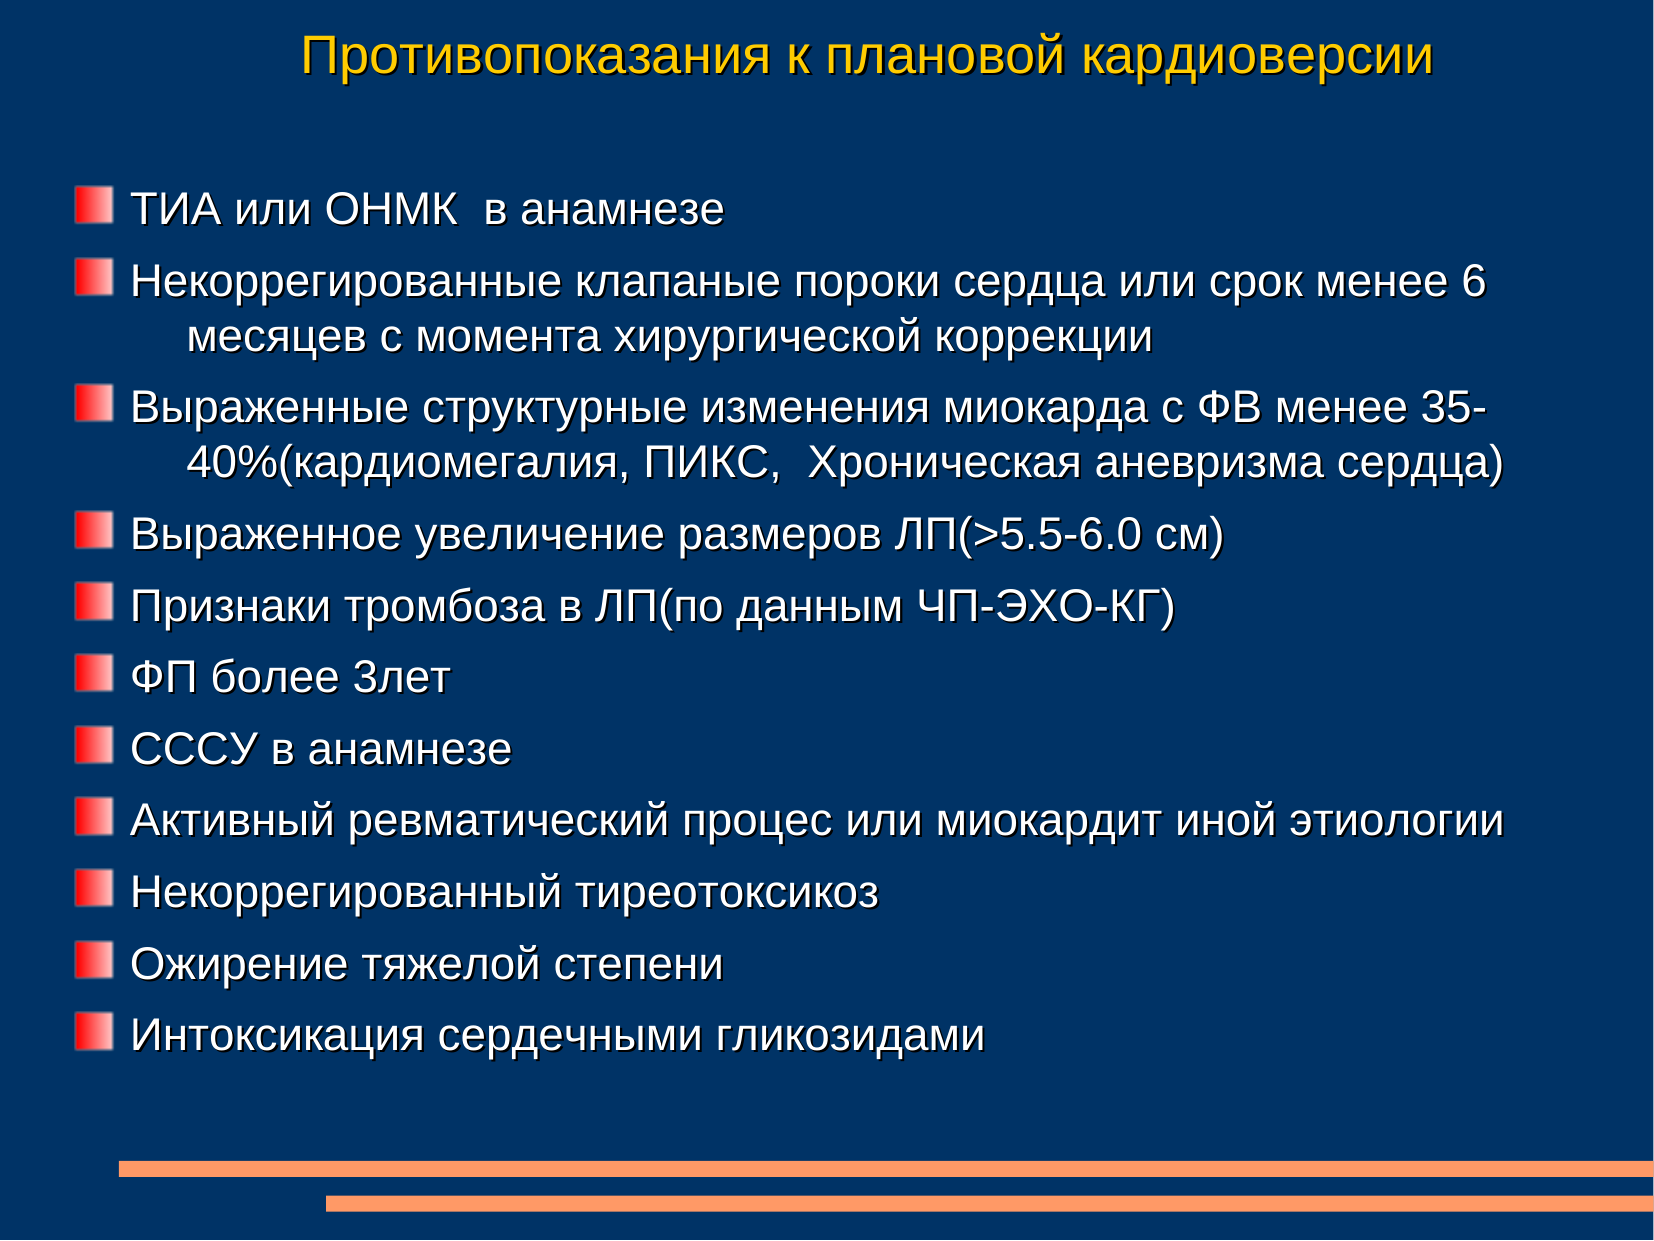

# Противопоказания к плановой кардиоверсии
ТИА или ОНМК в анамнезе
Некоррегированные клапаные пороки сердца или срок менее 6 месяцев с момента хирургической коррекции
Выраженные структурные изменения миокарда с ФВ менее 35-40%(кардиомегалия, ПИКС, Хроническая аневризма сердца)
Выраженное увеличение размеров ЛП(>5.5-6.0 cм)
Признаки тромбоза в ЛП(по данным ЧП-ЭХО-КГ)
ФП более 3лет
СССУ в анамнезе
Активный ревматический процес или миокардит иной этиологии
Некоррегированный тиреотоксикоз
Ожирение тяжелой степени
Интоксикация сердечными гликозидами